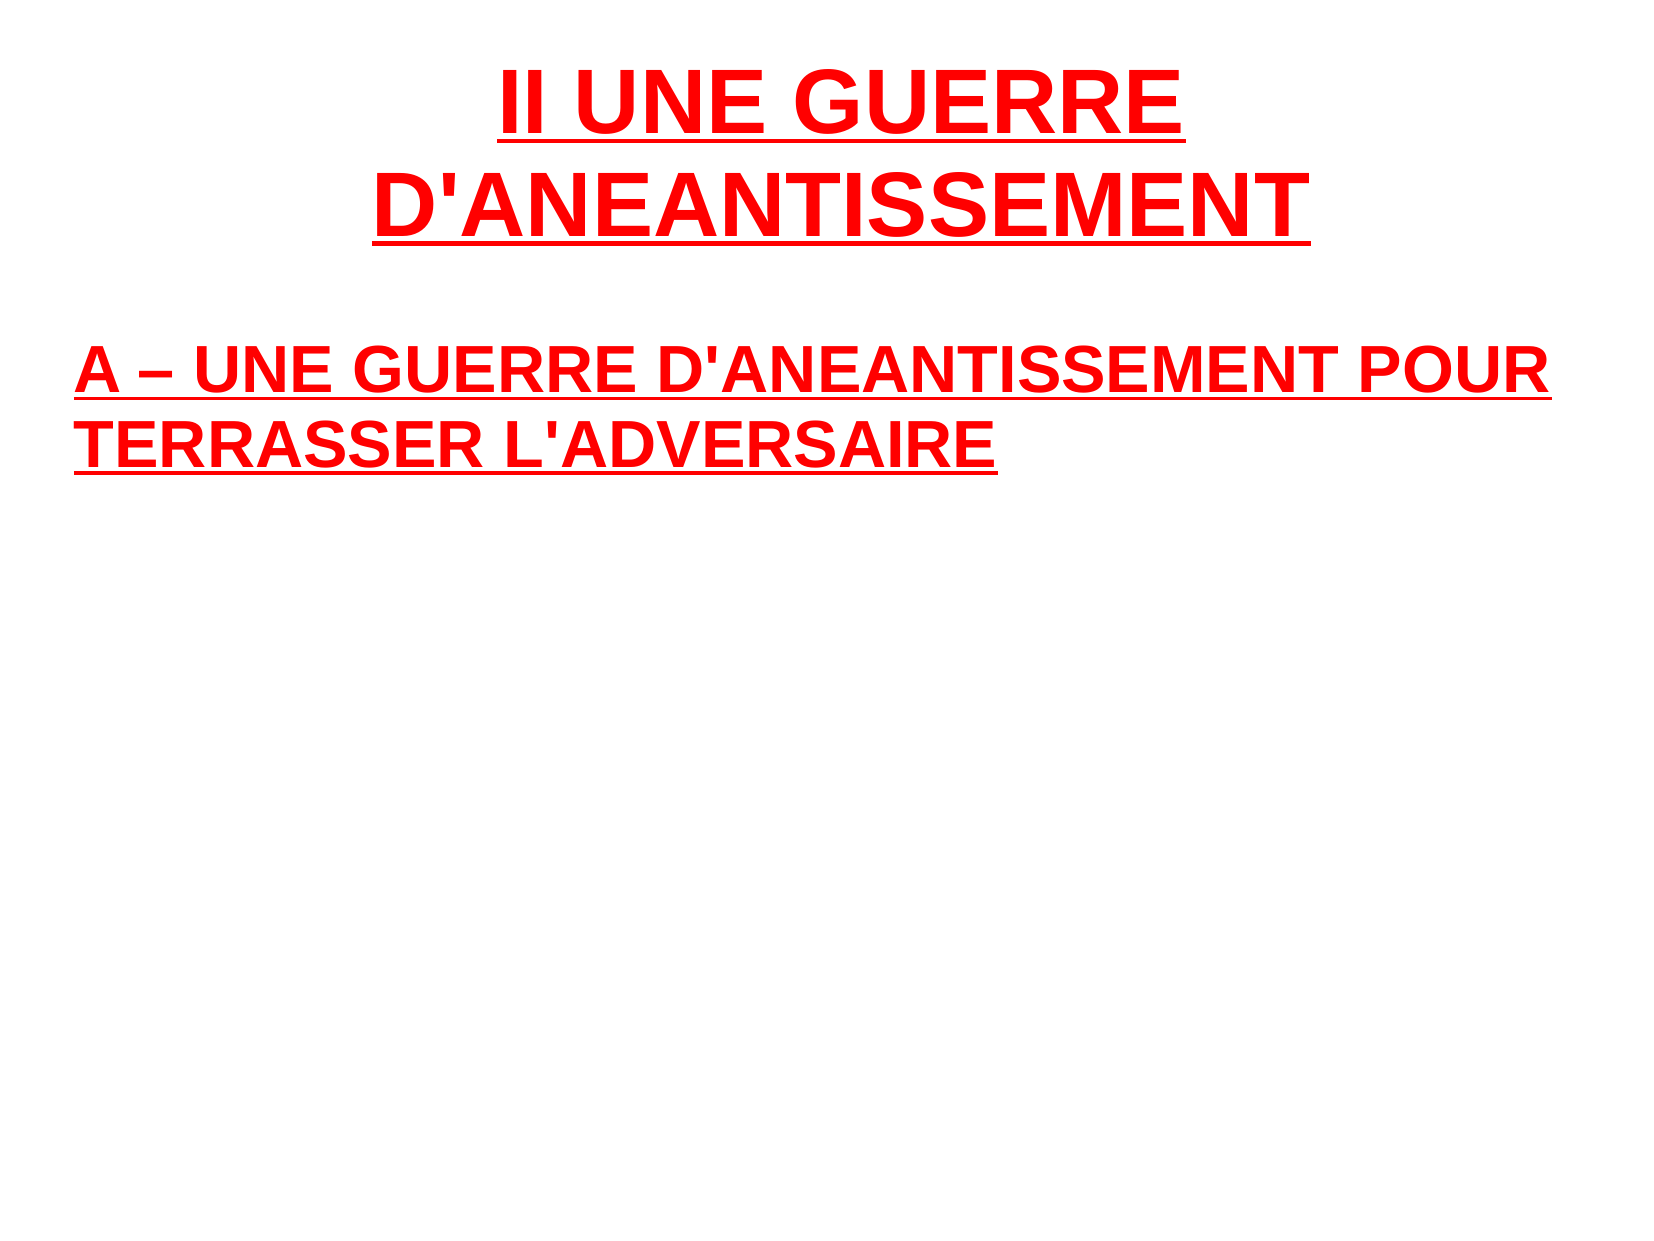

# II UNE GUERRE D'ANEANTISSEMENT
A – UNE GUERRE D'ANEANTISSEMENT POUR TERRASSER L'ADVERSAIRE